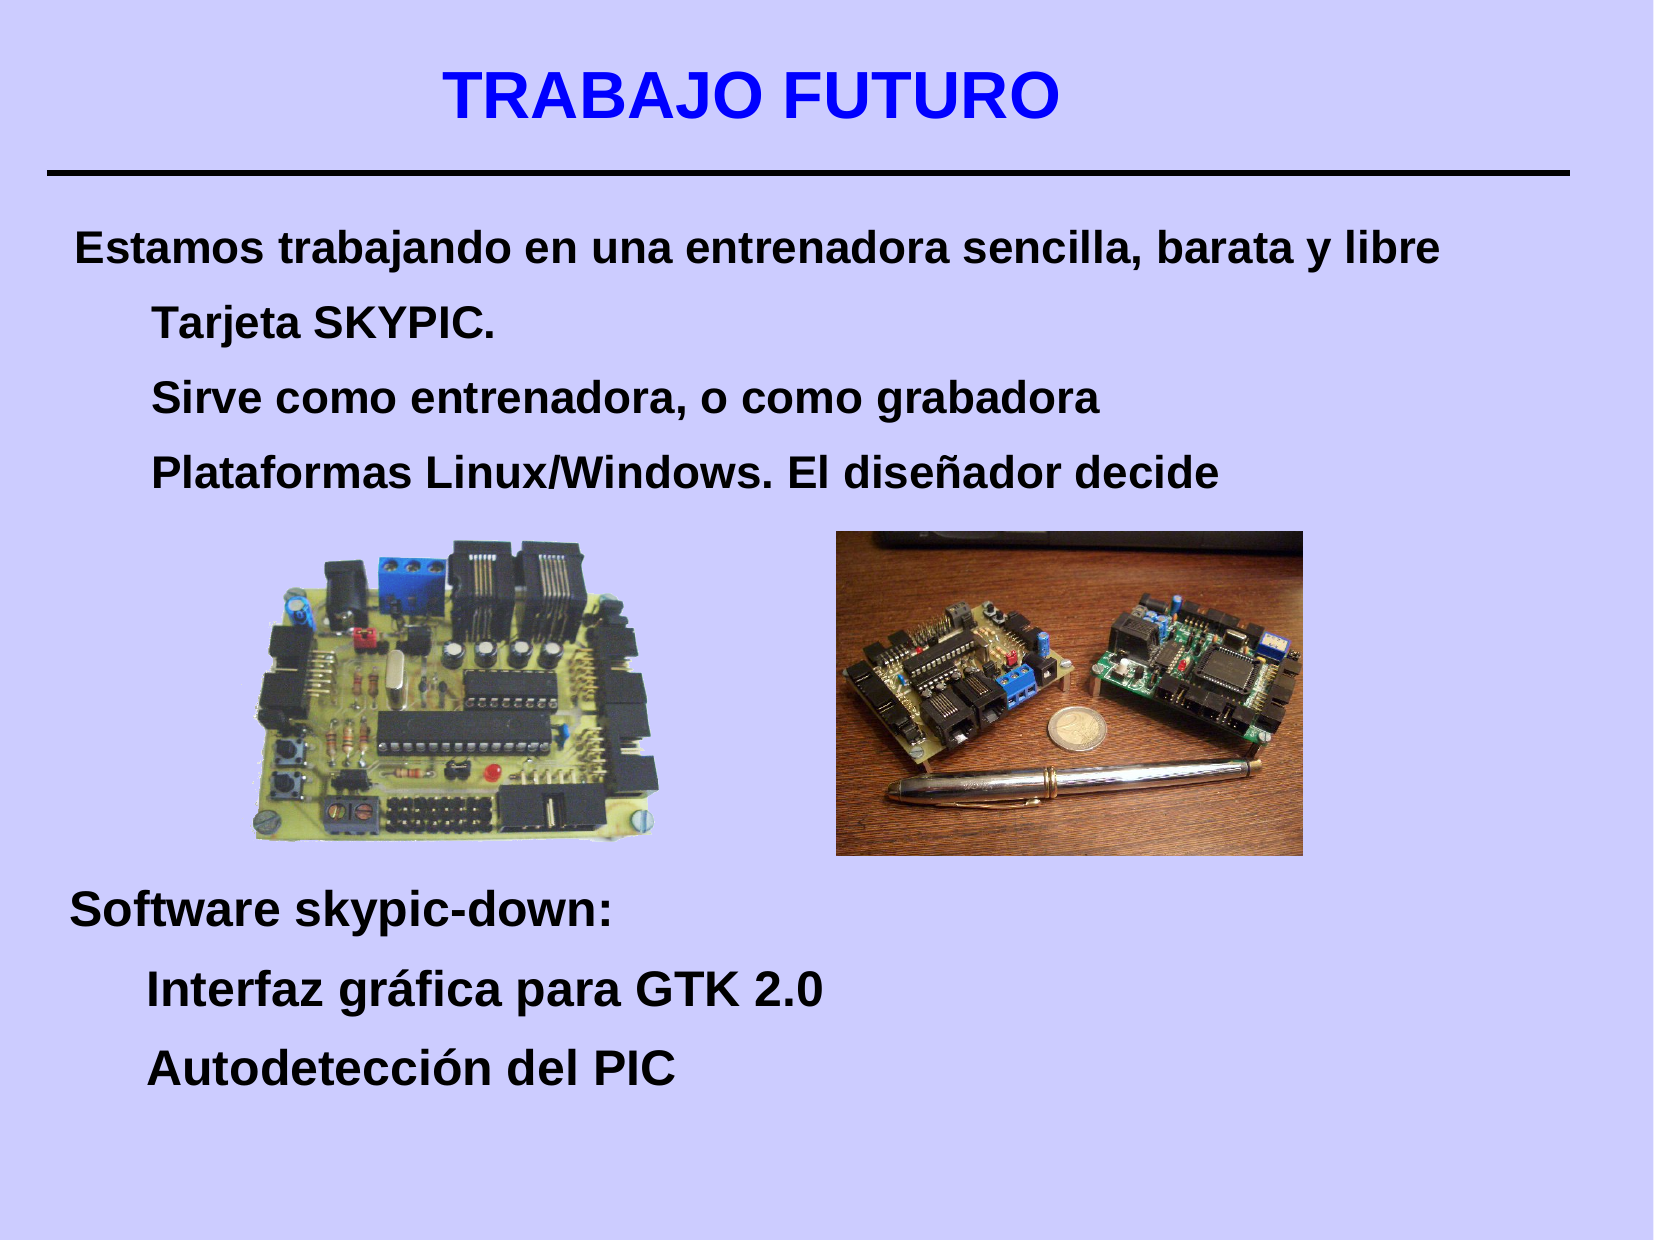

# TRABAJO FUTURO
 Estamos trabajando en una entrenadora sencilla, barata y libre
Tarjeta SKYPIC.
Sirve como entrenadora, o como grabadora
Plataformas Linux/Windows. El diseñador decide
 Software skypic-down:
Interfaz gráfica para GTK 2.0
Autodetección del PIC